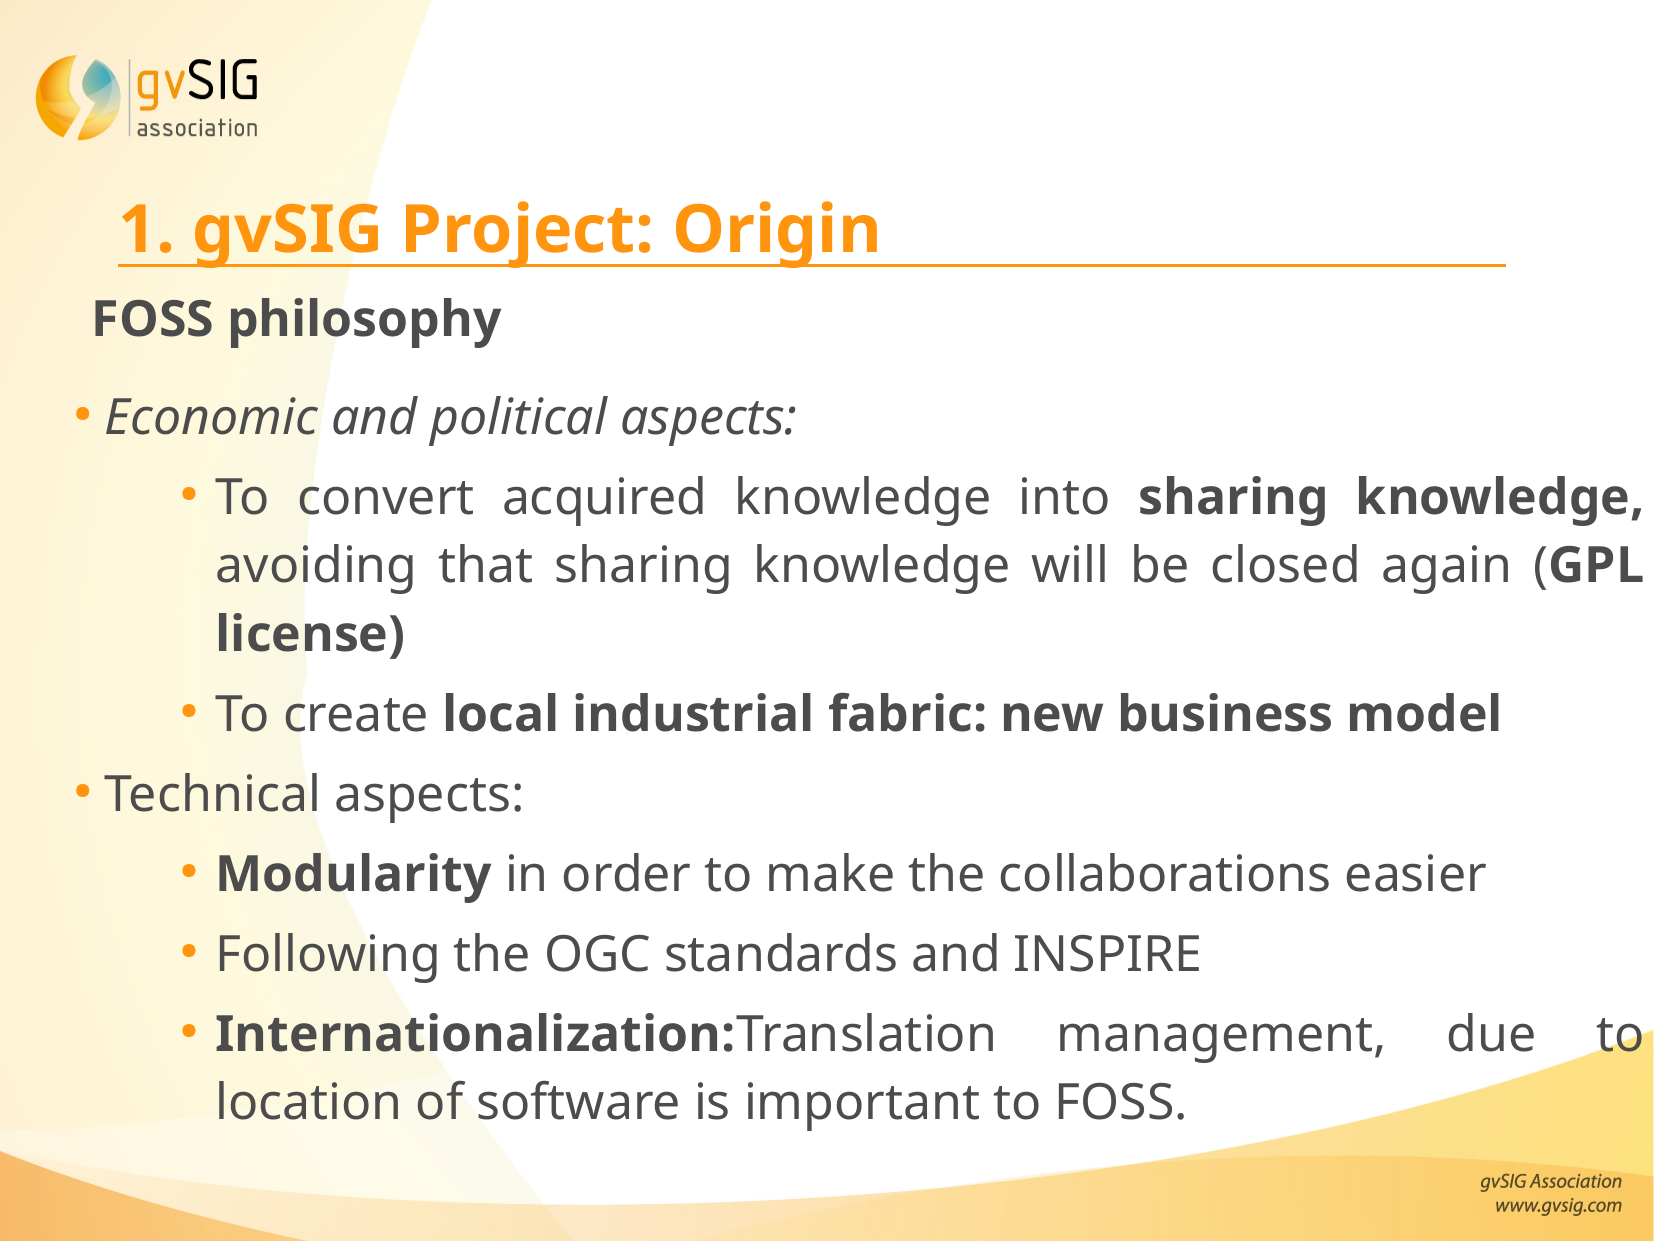

# 1. gvSIG Project: Origin
FOSS philosophy
 Economic and political aspects:
To convert acquired knowledge into sharing knowledge, avoiding that sharing knowledge will be closed again (GPL license)
To create local industrial fabric: new business model
 Technical aspects:
Modularity in order to make the collaborations easier
Following the OGC standards and INSPIRE
Internationalization:Translation management, due to location of software is important to FOSS.